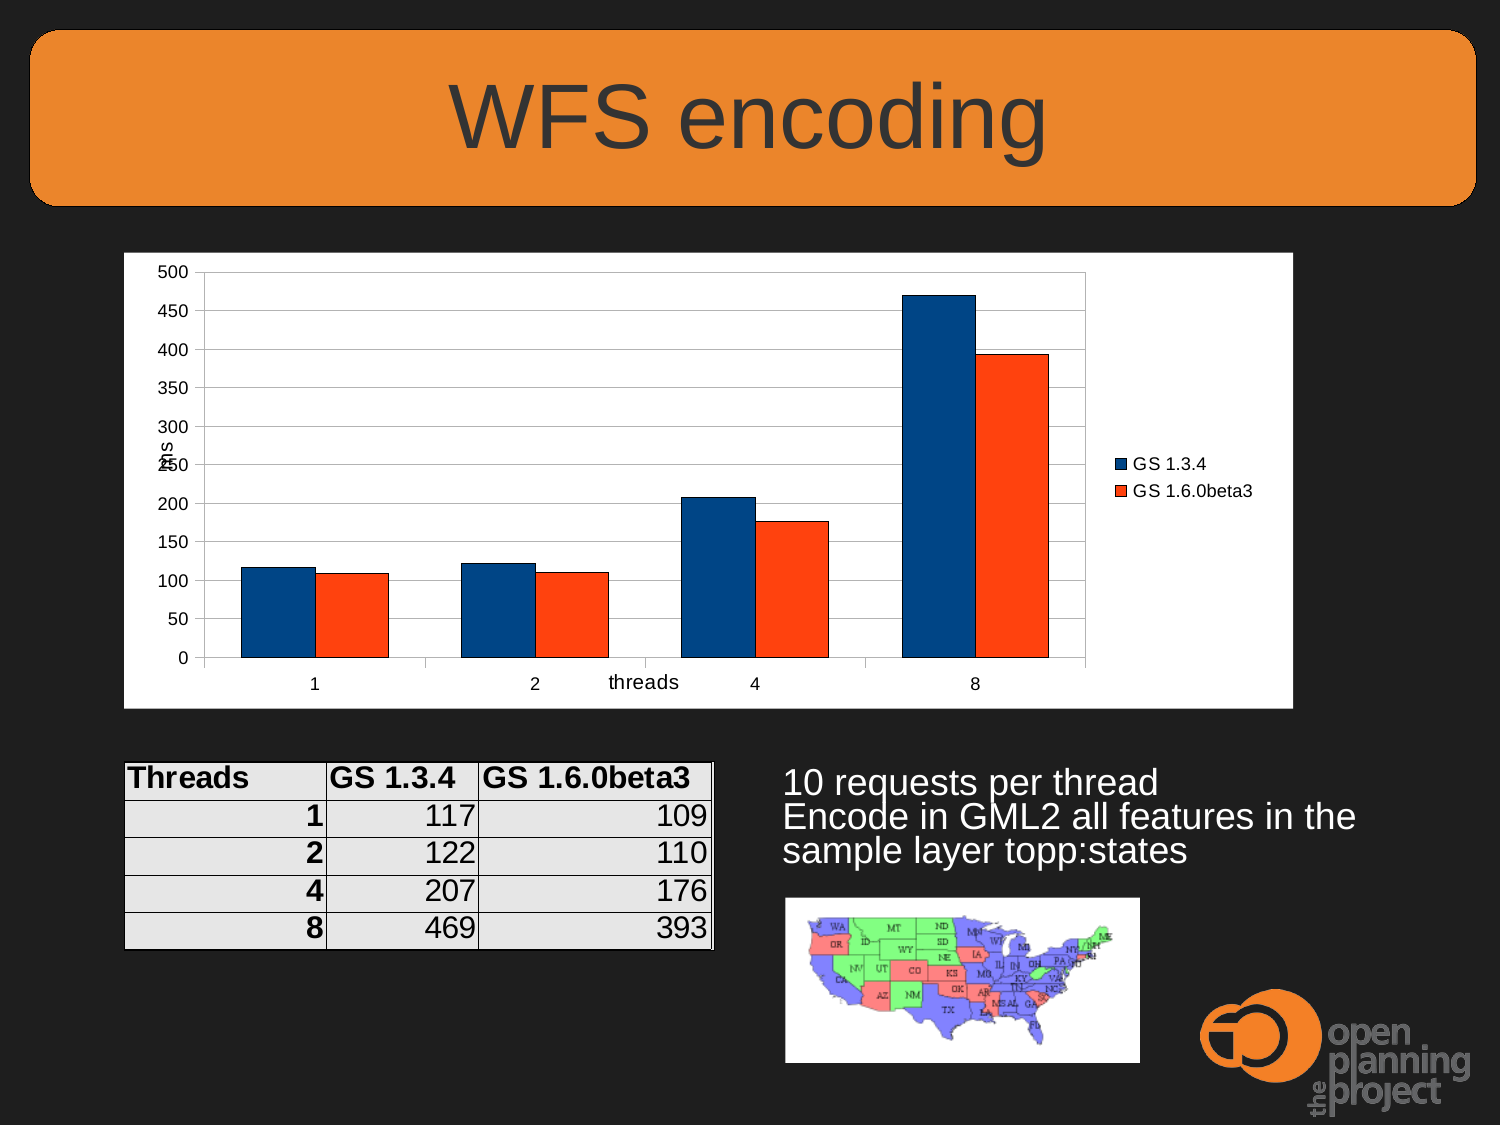

# WFS encoding
### Chart
| Category | GS 1.3.4 | GS 1.6.0beta3 |
|---|---|---|
| 1 | 117.0 | 109.0 |
| 2 | 122.0 | 110.0 |
| 4 | 207.0 | 176.0 |
| 8 | 469.0 | 393.0 |10 requests per thread
Encode in GML2 all features in the
sample layer topp:states